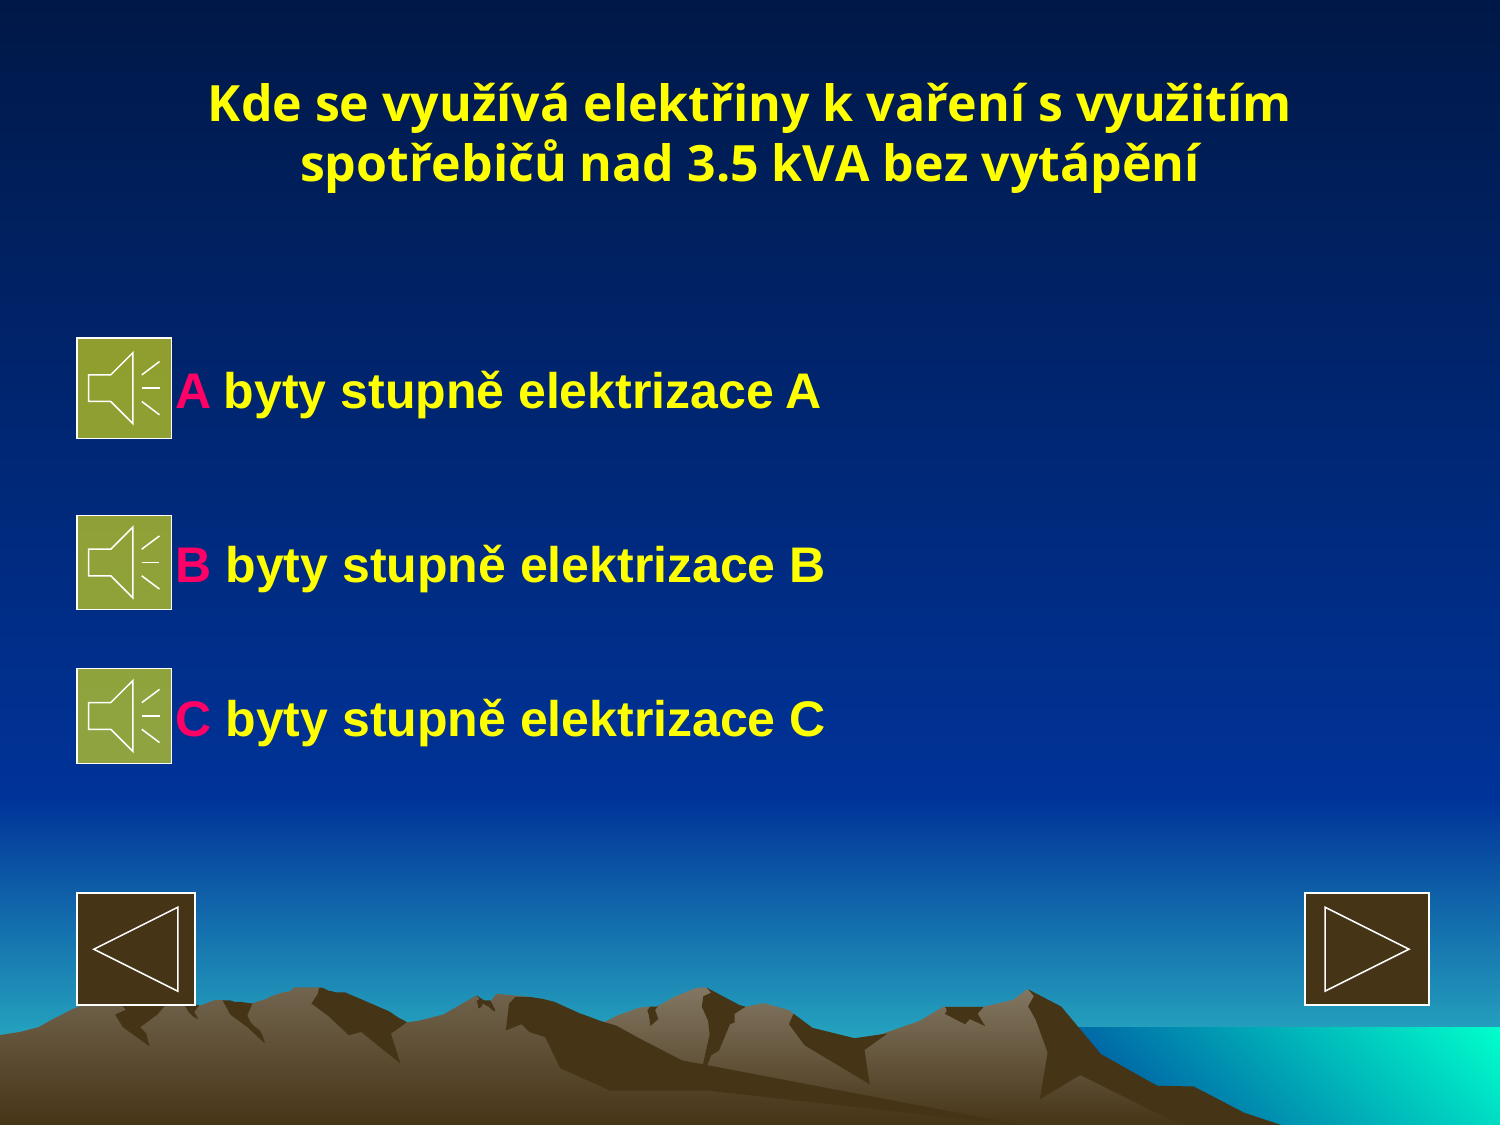

# Kde se využívá elektřiny k vaření s využitím spotřebičů nad 3.5 kVA bez vytápění
 A byty stupně elektrizace A
 B byty stupně elektrizace B
 C byty stupně elektrizace C